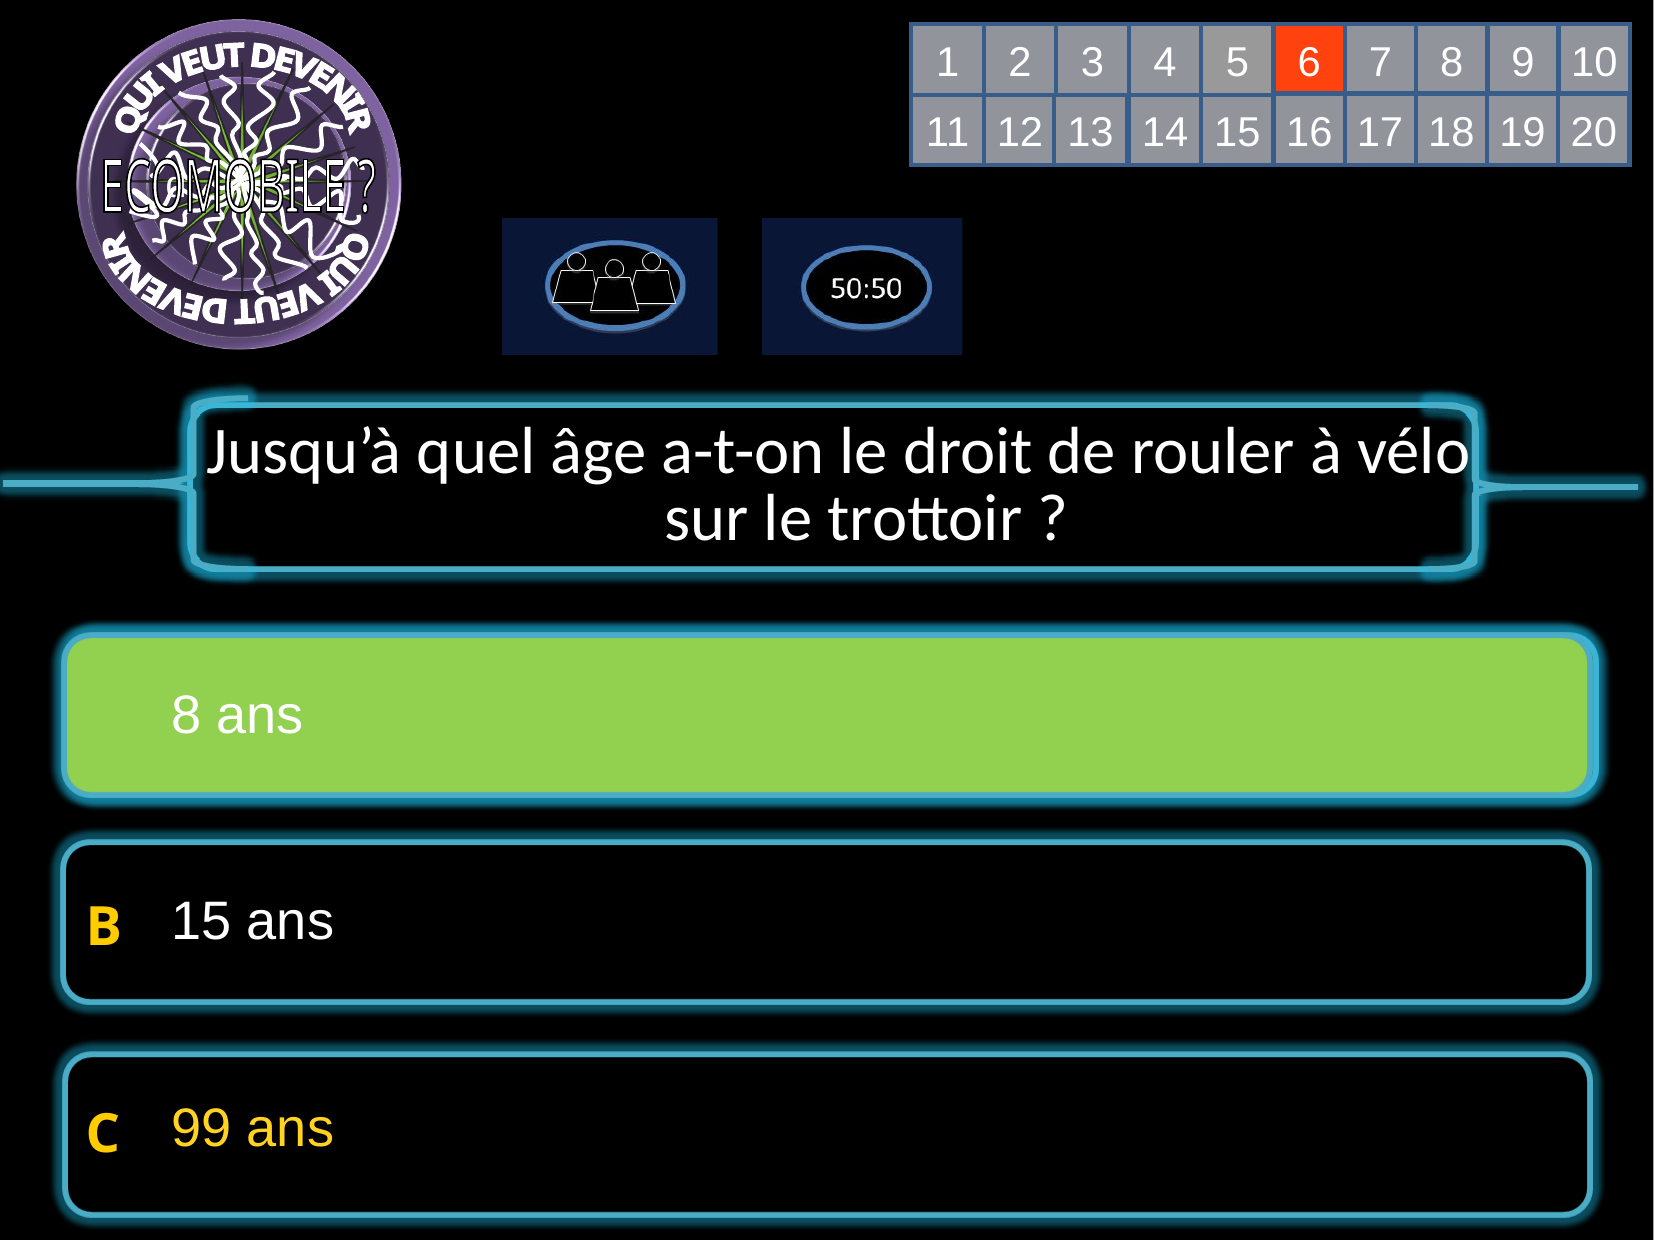

1
2
3
4
5
6
7
8
9
10
16
17
18
19
20
11
12
13
14
15
# Jusqu’à quel âge a-t-on le droit de rouler à vélo sur le trottoir ?
8 ans
15 ans
99 ans